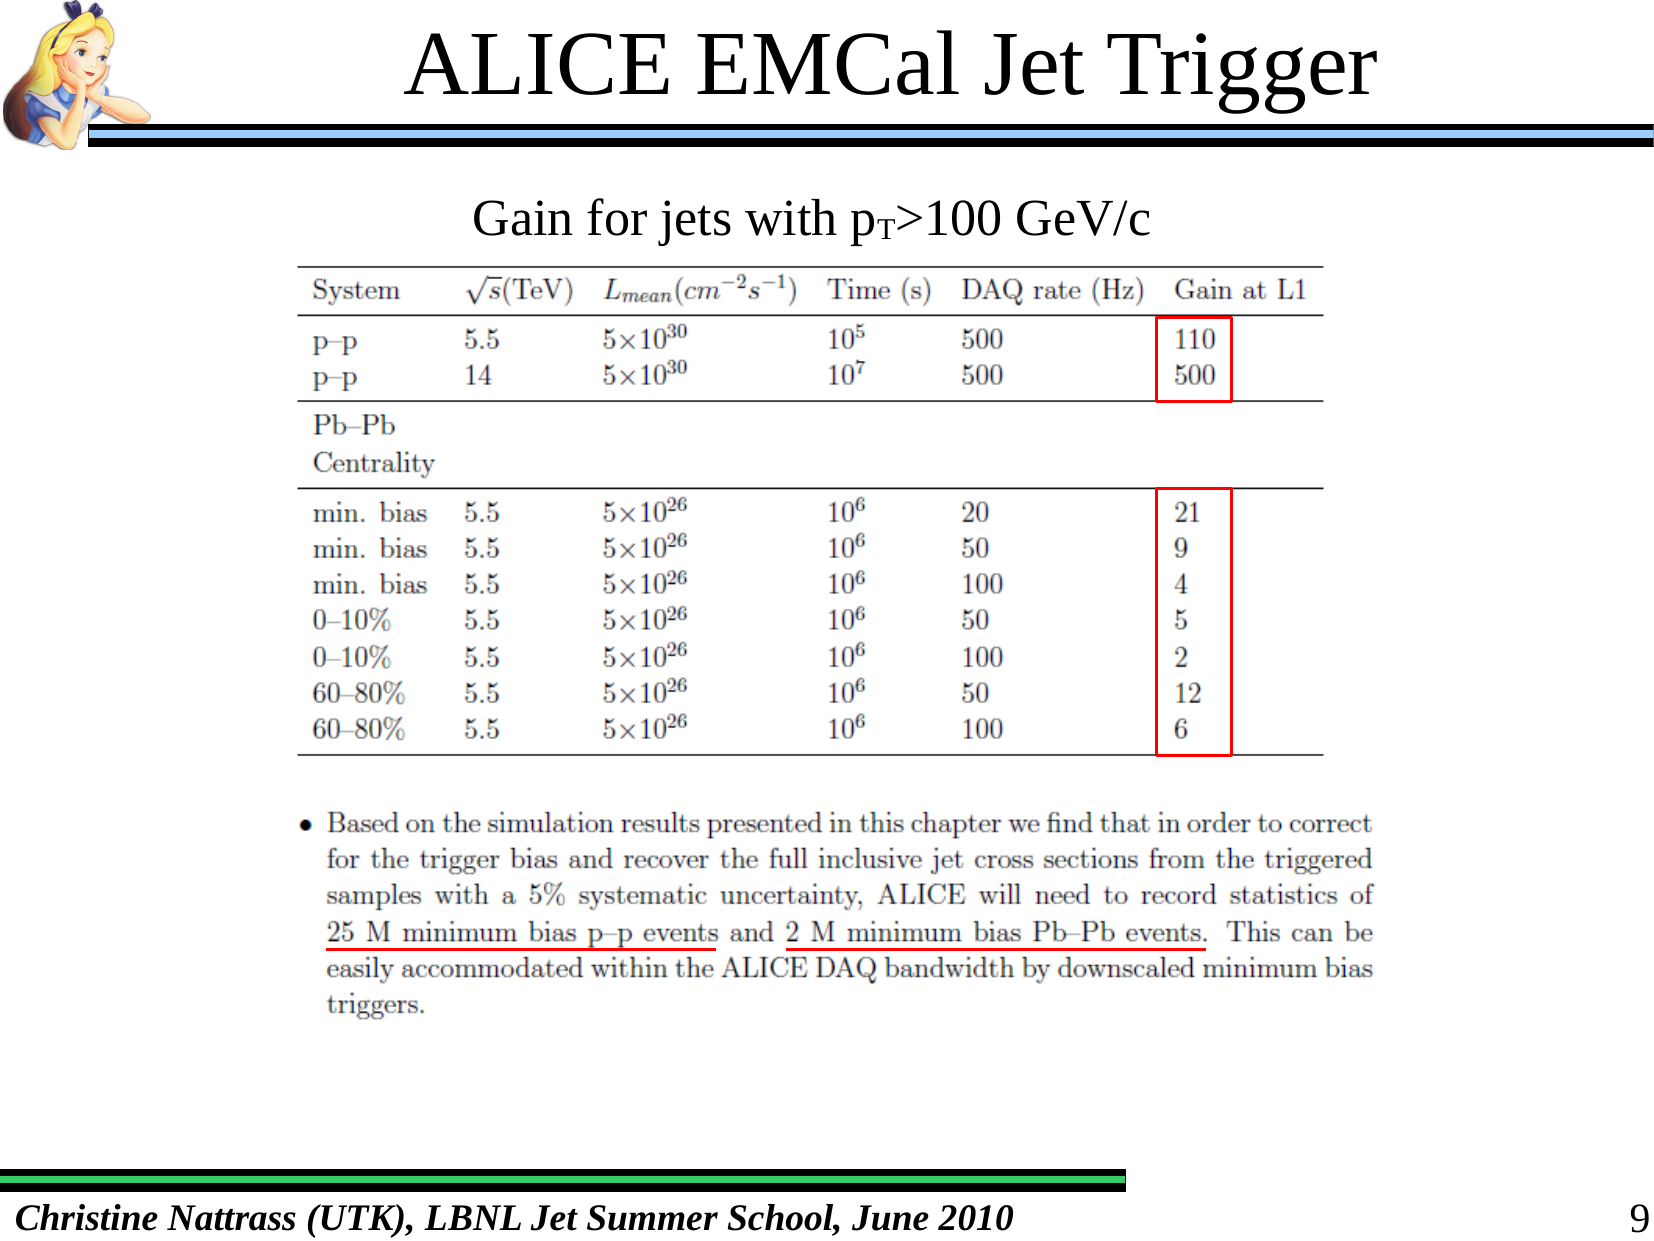

# ALICE EMCal Jet Trigger
Gain for jets with pT>100 GeV/c